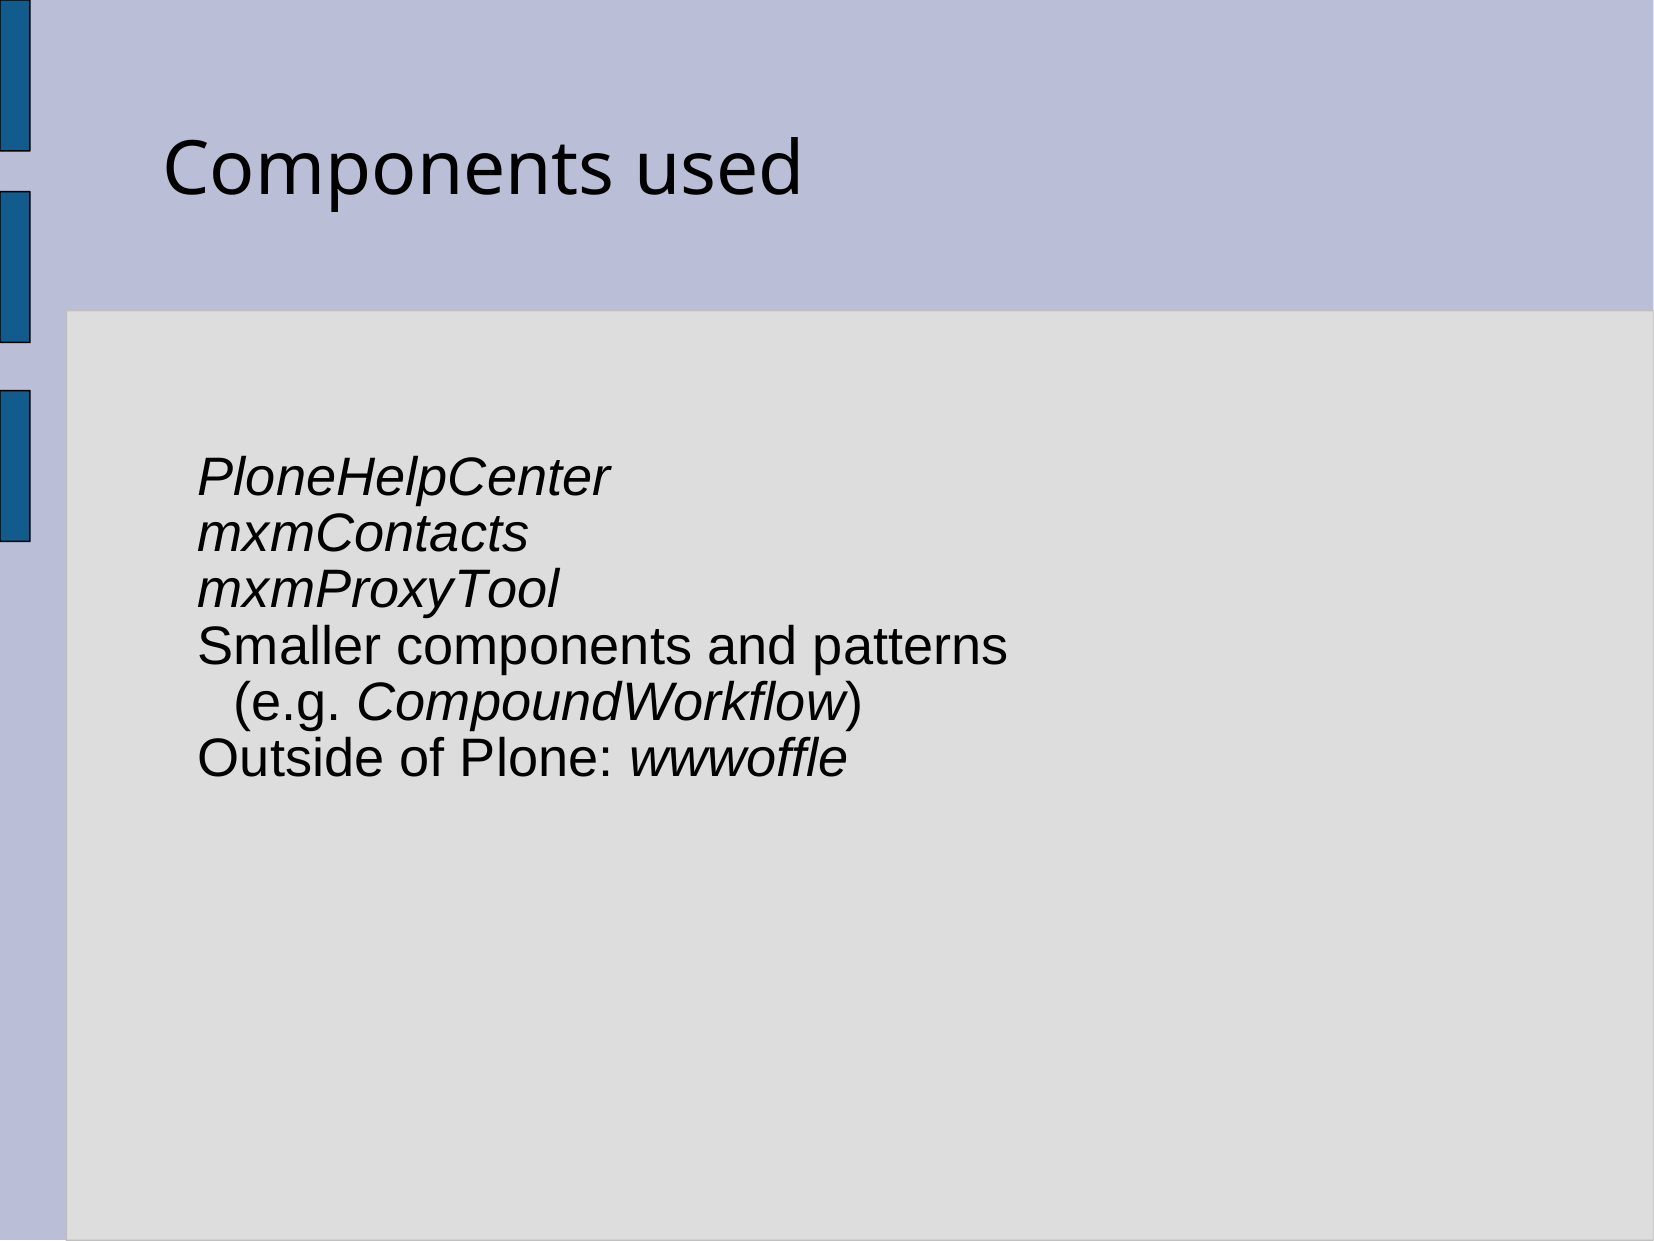

Components used
PloneHelpCenter
mxmContacts
mxmProxyTool
Smaller components and patterns
(e.g. CompoundWorkflow)
Outside of Plone: wwwoffle